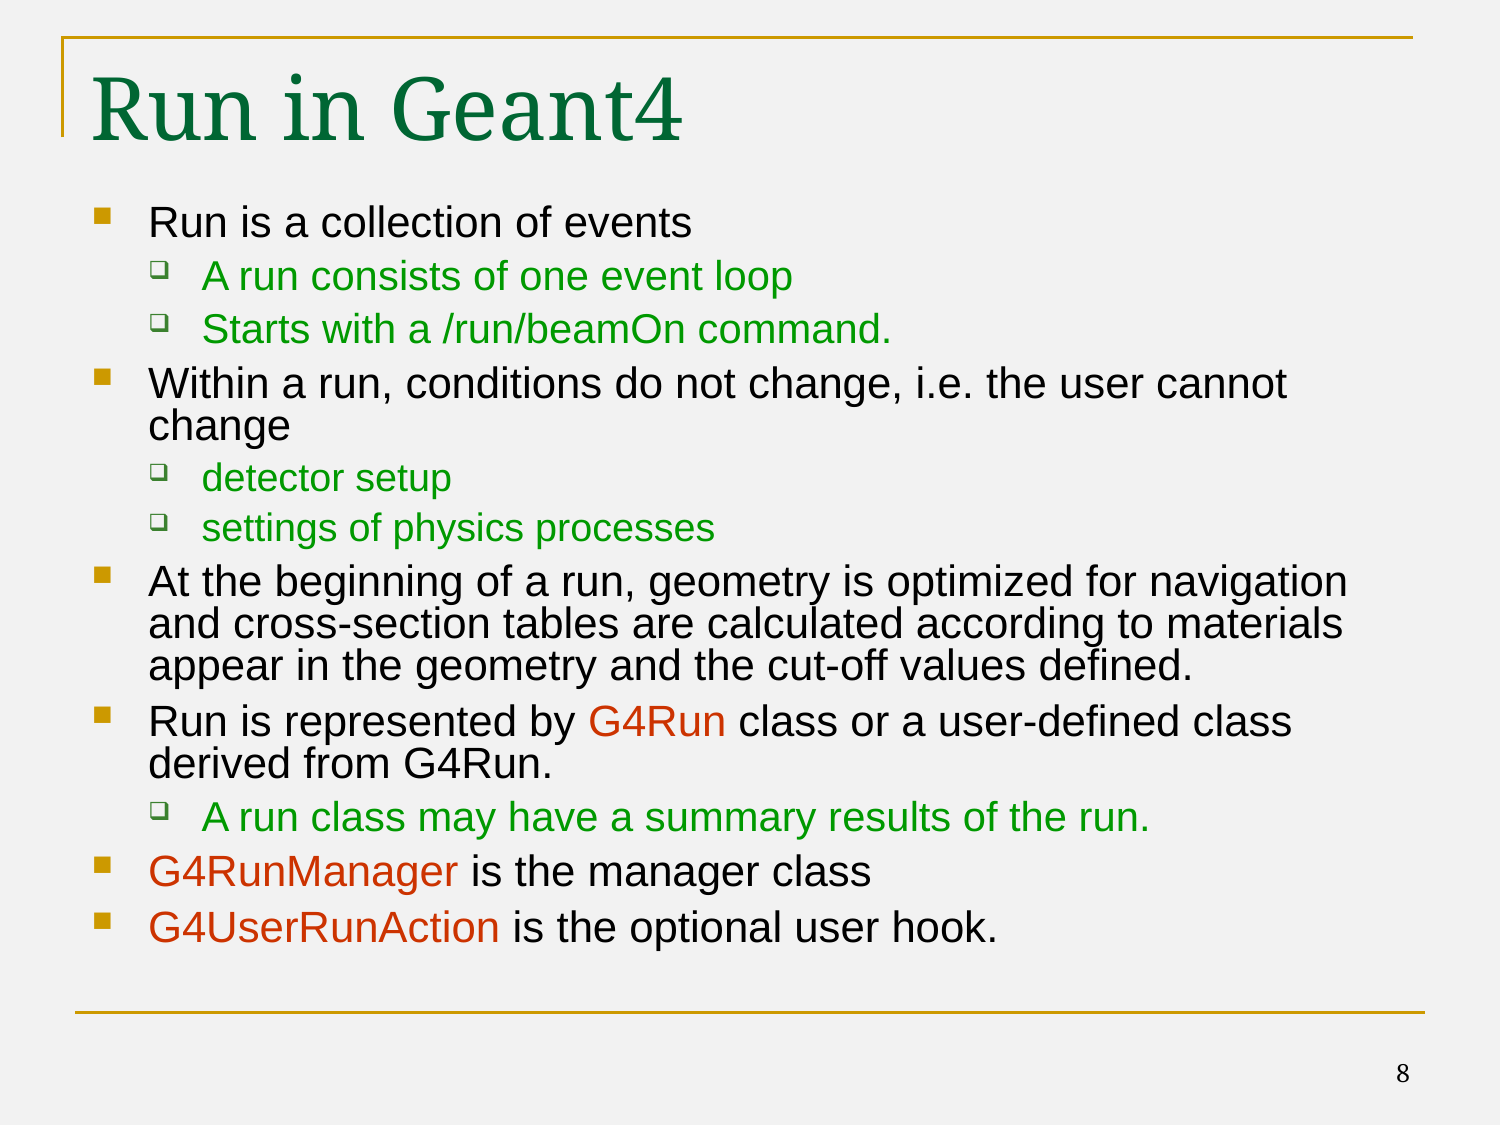

# Run in Geant4
Run is a collection of events
A run consists of one event loop
Starts with a /run/beamOn command.
Within a run, conditions do not change, i.e. the user cannot change
detector setup
settings of physics processes
At the beginning of a run, geometry is optimized for navigation and cross-section tables are calculated according to materials appear in the geometry and the cut-off values defined.
Run is represented by G4Run class or a user-defined class derived from G4Run.
A run class may have a summary results of the run.
G4RunManager is the manager class
G4UserRunAction is the optional user hook.